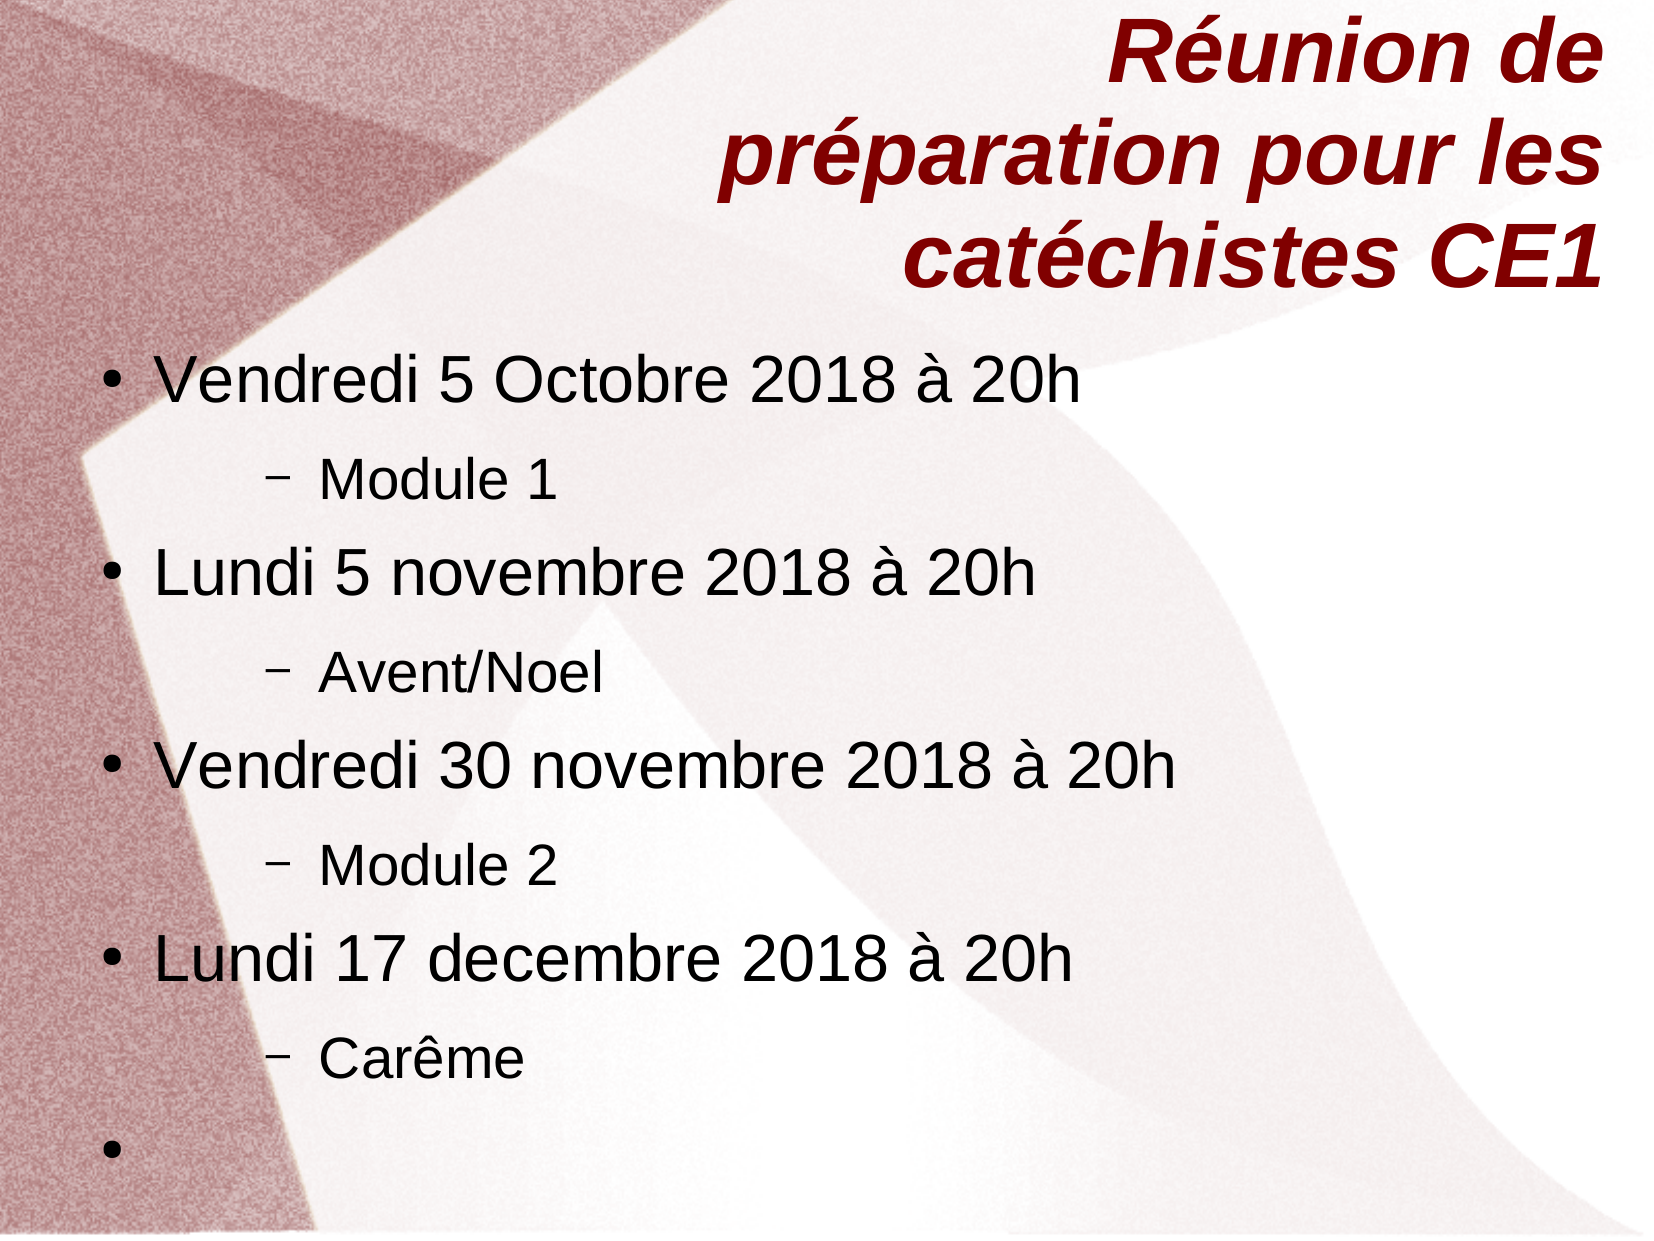

# Réunion de préparation pour les catéchistes CE1
Vendredi 5 Octobre 2018 à 20h
Module 1
Lundi 5 novembre 2018 à 20h
Avent/Noel
Vendredi 30 novembre 2018 à 20h
Module 2
Lundi 17 decembre 2018 à 20h
Carême